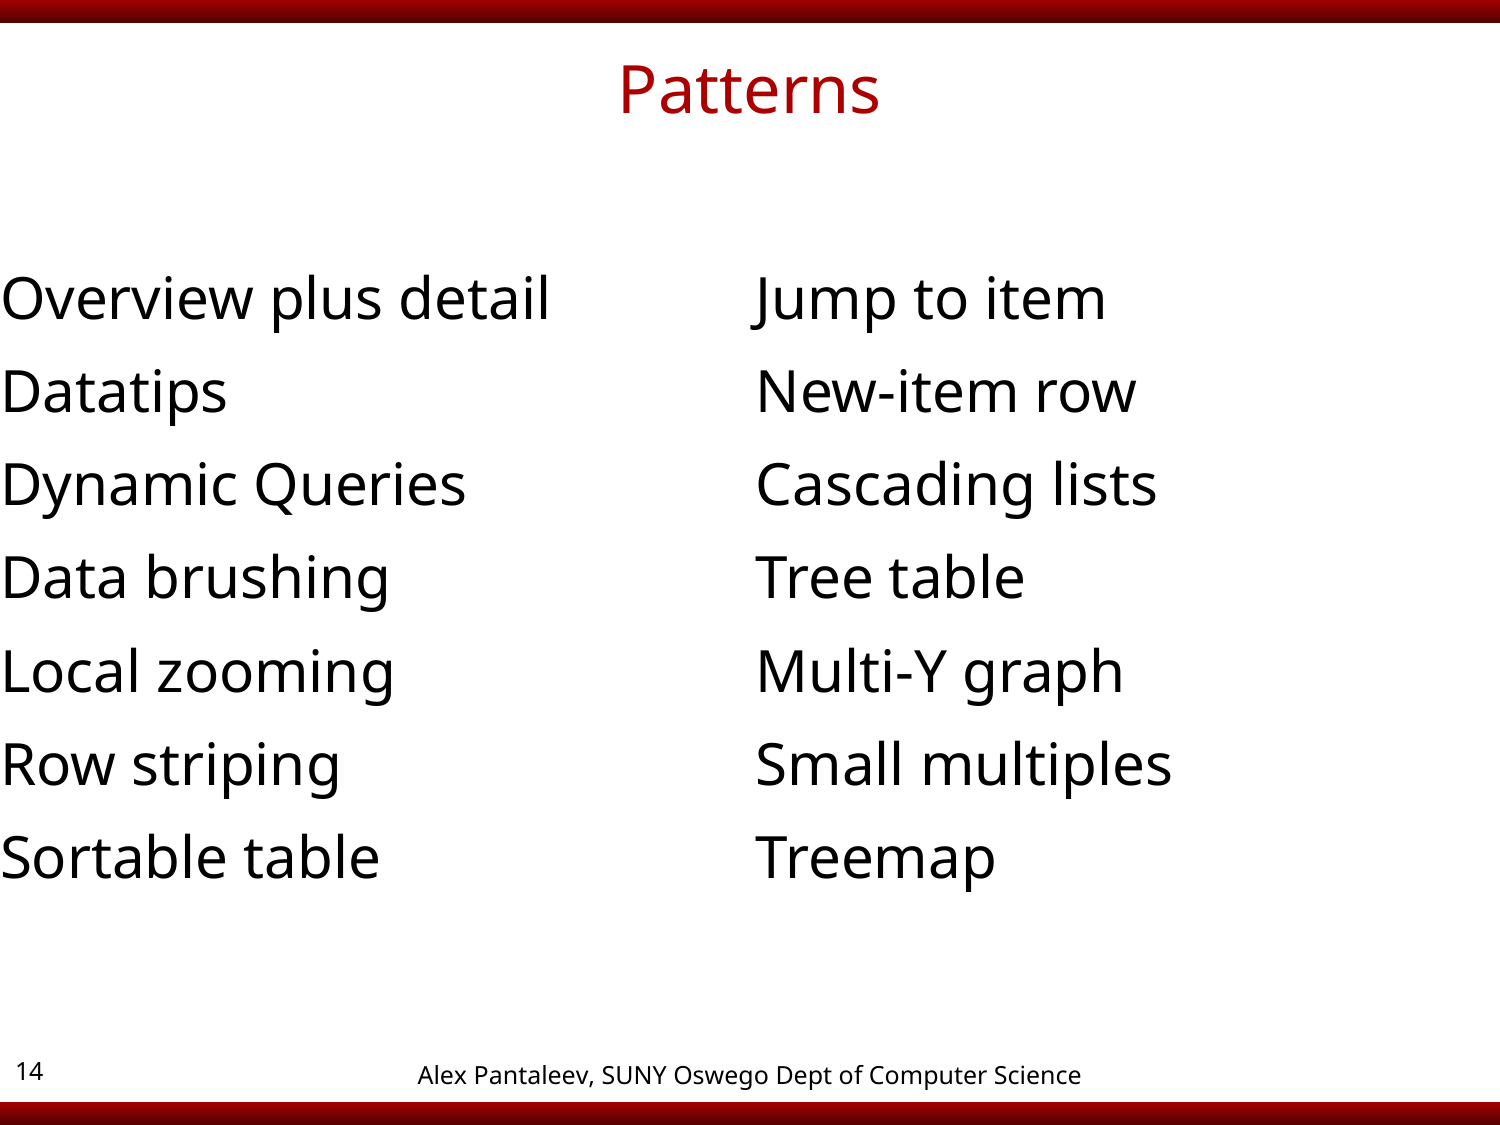

# Patterns
Overview plus detail
Datatips
Dynamic Queries
Data brushing
Local zooming
Row striping
Sortable table
Jump to item
New-item row
Cascading lists
Tree table
Multi-Y graph
Small multiples
Treemap
14